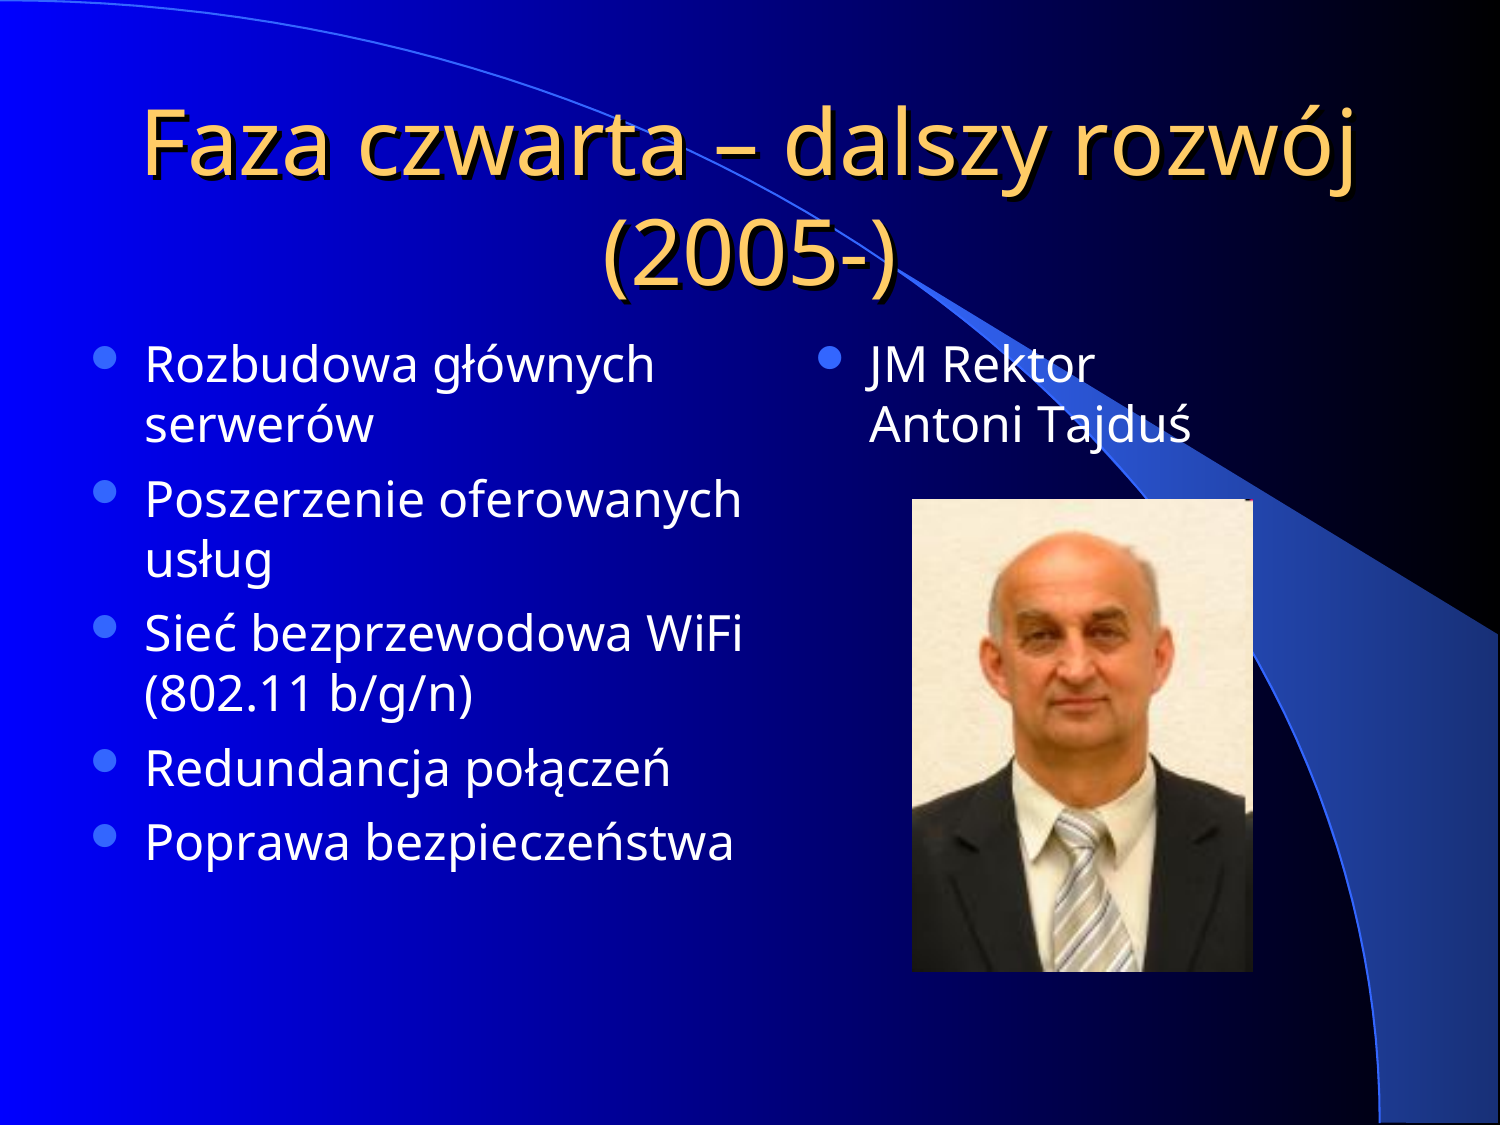

# Faza czwarta – dalszy rozwój (2005-)
Rozbudowa głównych serwerów
Poszerzenie oferowanych usług
Sieć bezprzewodowa WiFi (802.11 b/g/n)
Redundancja połączeń
Poprawa bezpieczeństwa
JM Rektor Antoni Tajduś